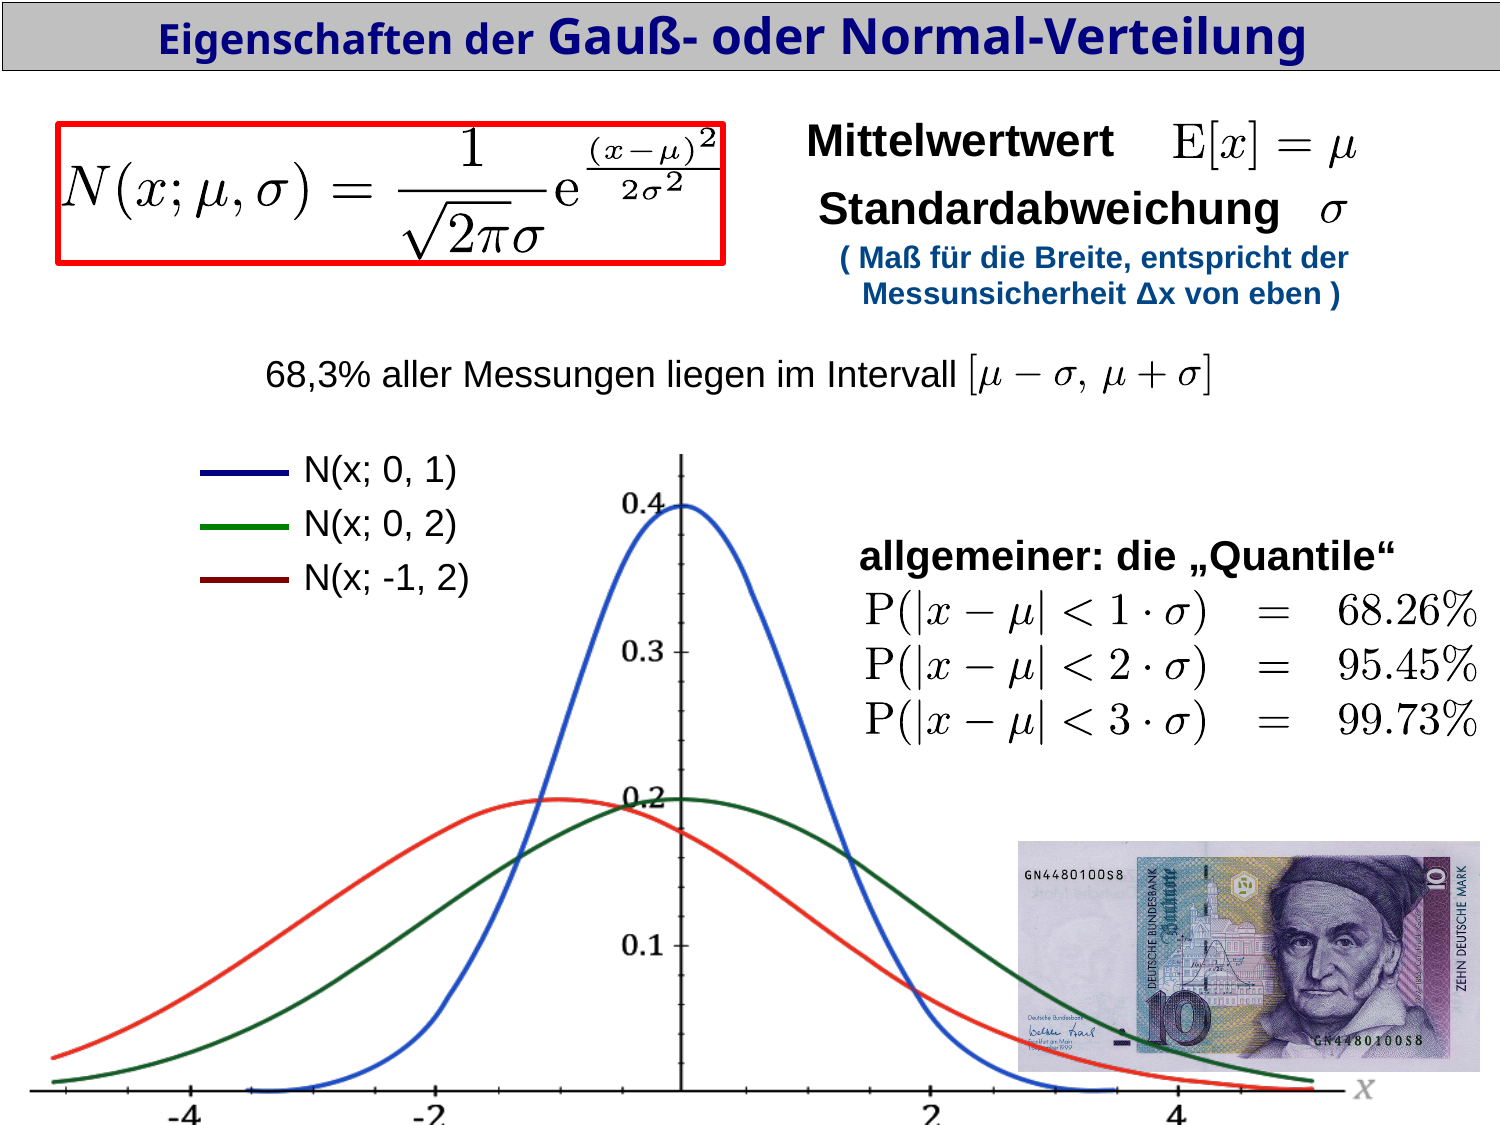

# Eigenschaften der Gauß- oder Normal-Verteilung
Mittelwertwert
Standardabweichung
 ( Maß für die Breite, entspricht der
 Messunsicherheit Δx von eben )
68,3% aller Messungen liegen im Intervall
N(x; 0, 1)
N(x; 0, 2)
N(x; -1, 2)
allgemeiner: die „Quantile“